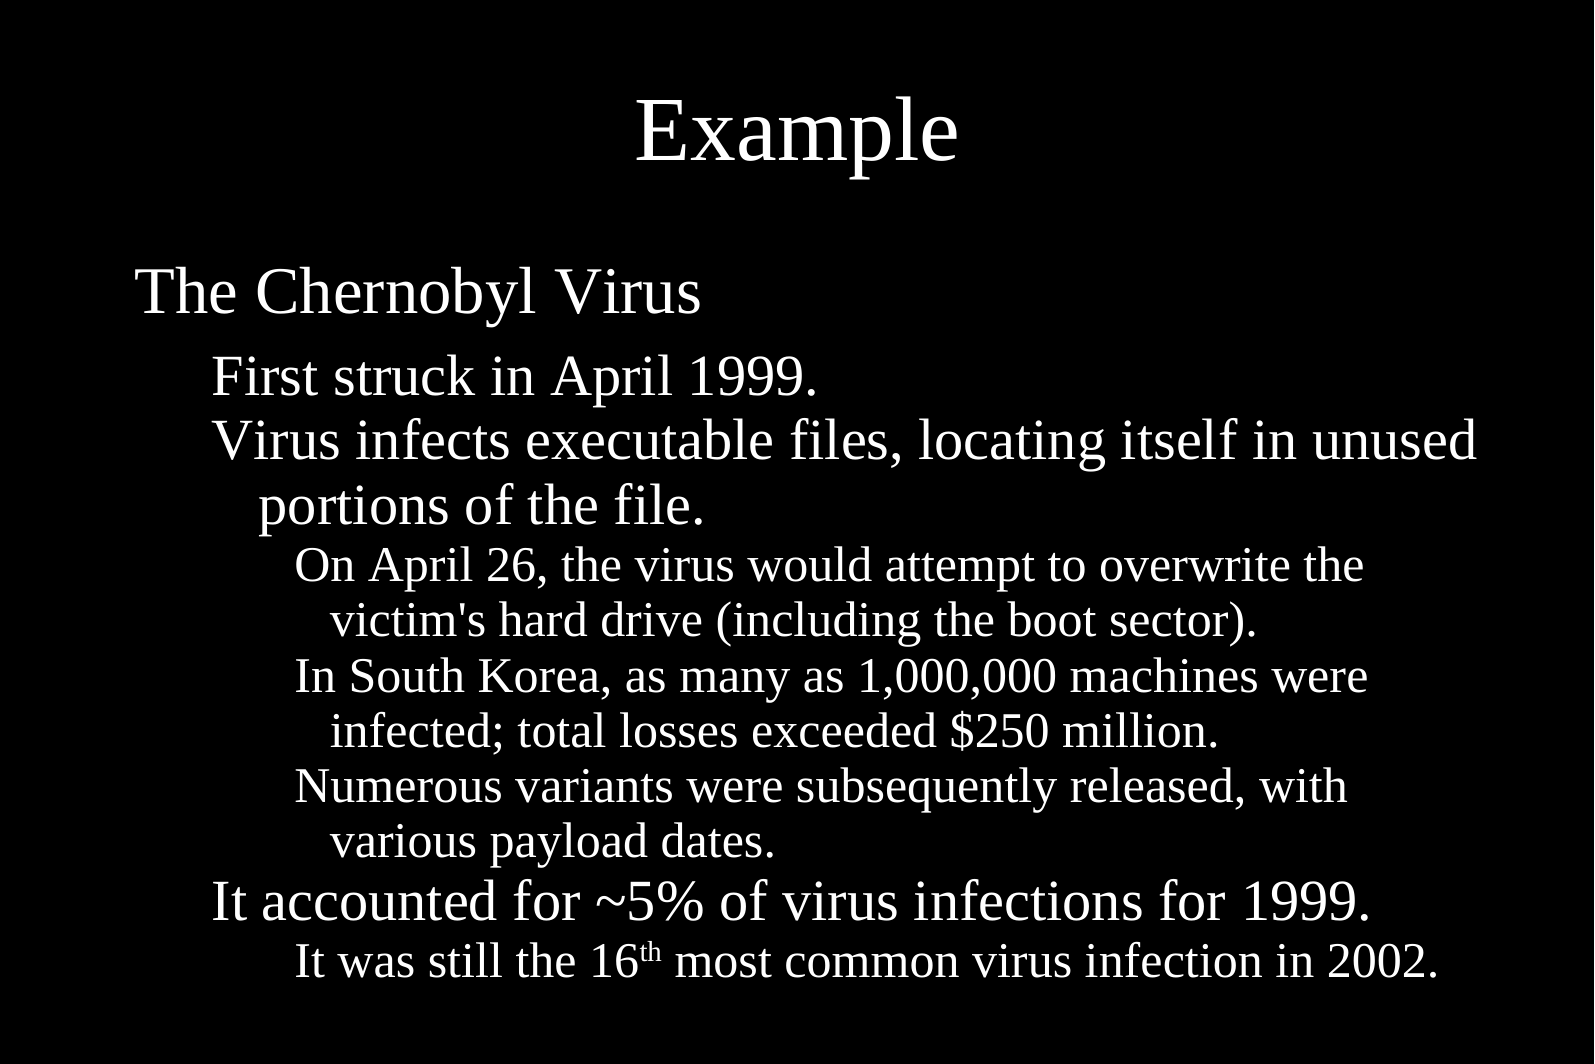

# Example
The Chernobyl Virus
First struck in April 1999.
Virus infects executable files, locating itself in unused portions of the file.
On April 26, the virus would attempt to overwrite the victim's hard drive (including the boot sector).
In South Korea, as many as 1,000,000 machines were infected; total losses exceeded $250 million.
Numerous variants were subsequently released, with various payload dates.
It accounted for ~5% of virus infections for 1999.
It was still the 16th most common virus infection in 2002.